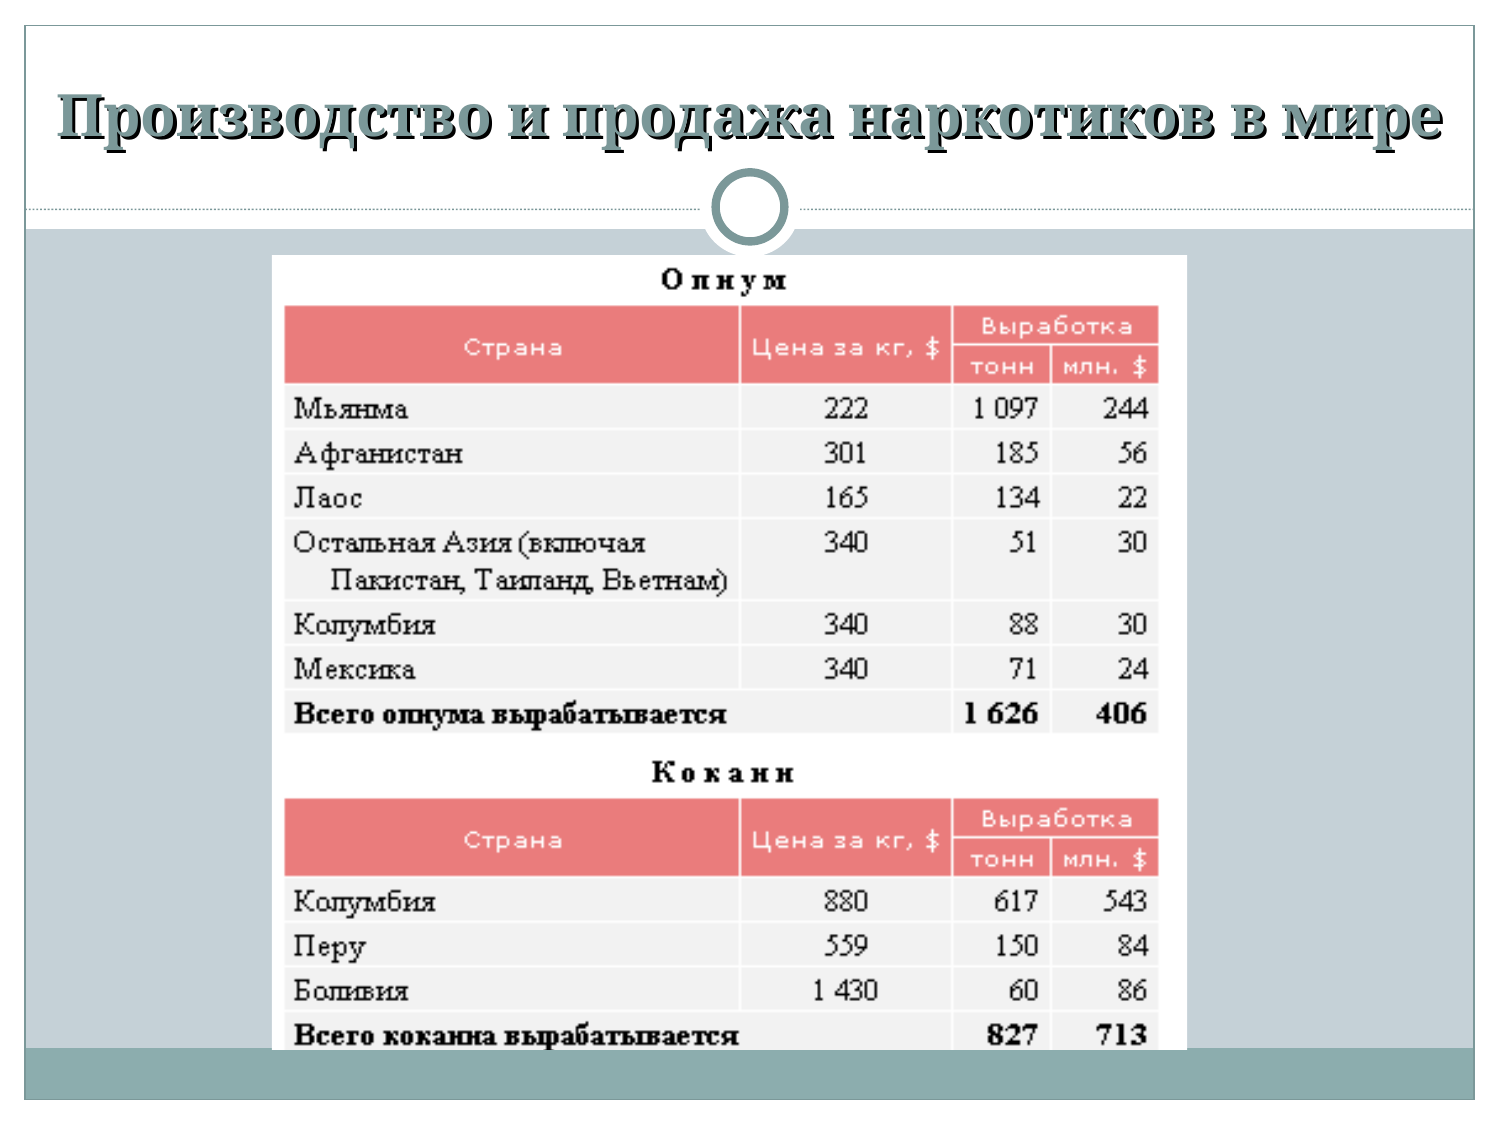

# Производство и продажа наркотиков в мире